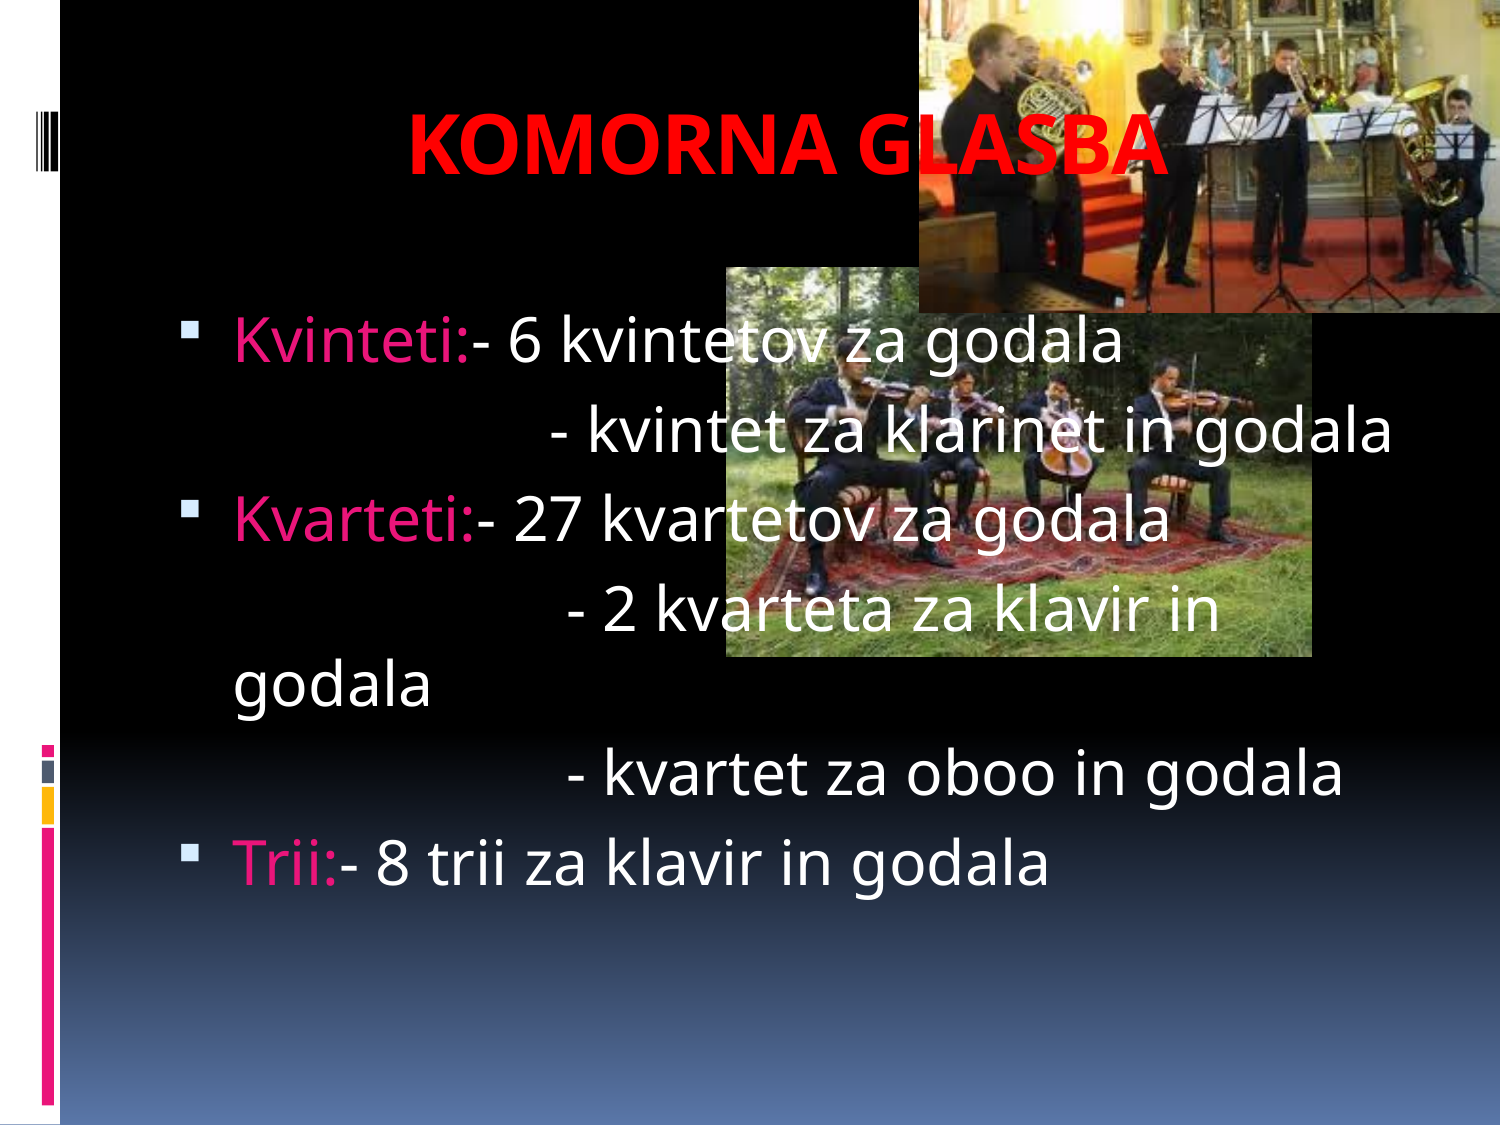

# KOMORNA GLASBA
Kvinteti:- 6 kvintetov za godala
 - kvintet za klarinet in godala
Kvarteti:- 27 kvartetov za godala
 - 2 kvarteta za klavir in godala
 - kvartet za oboo in godala
Trii:- 8 trii za klavir in godala